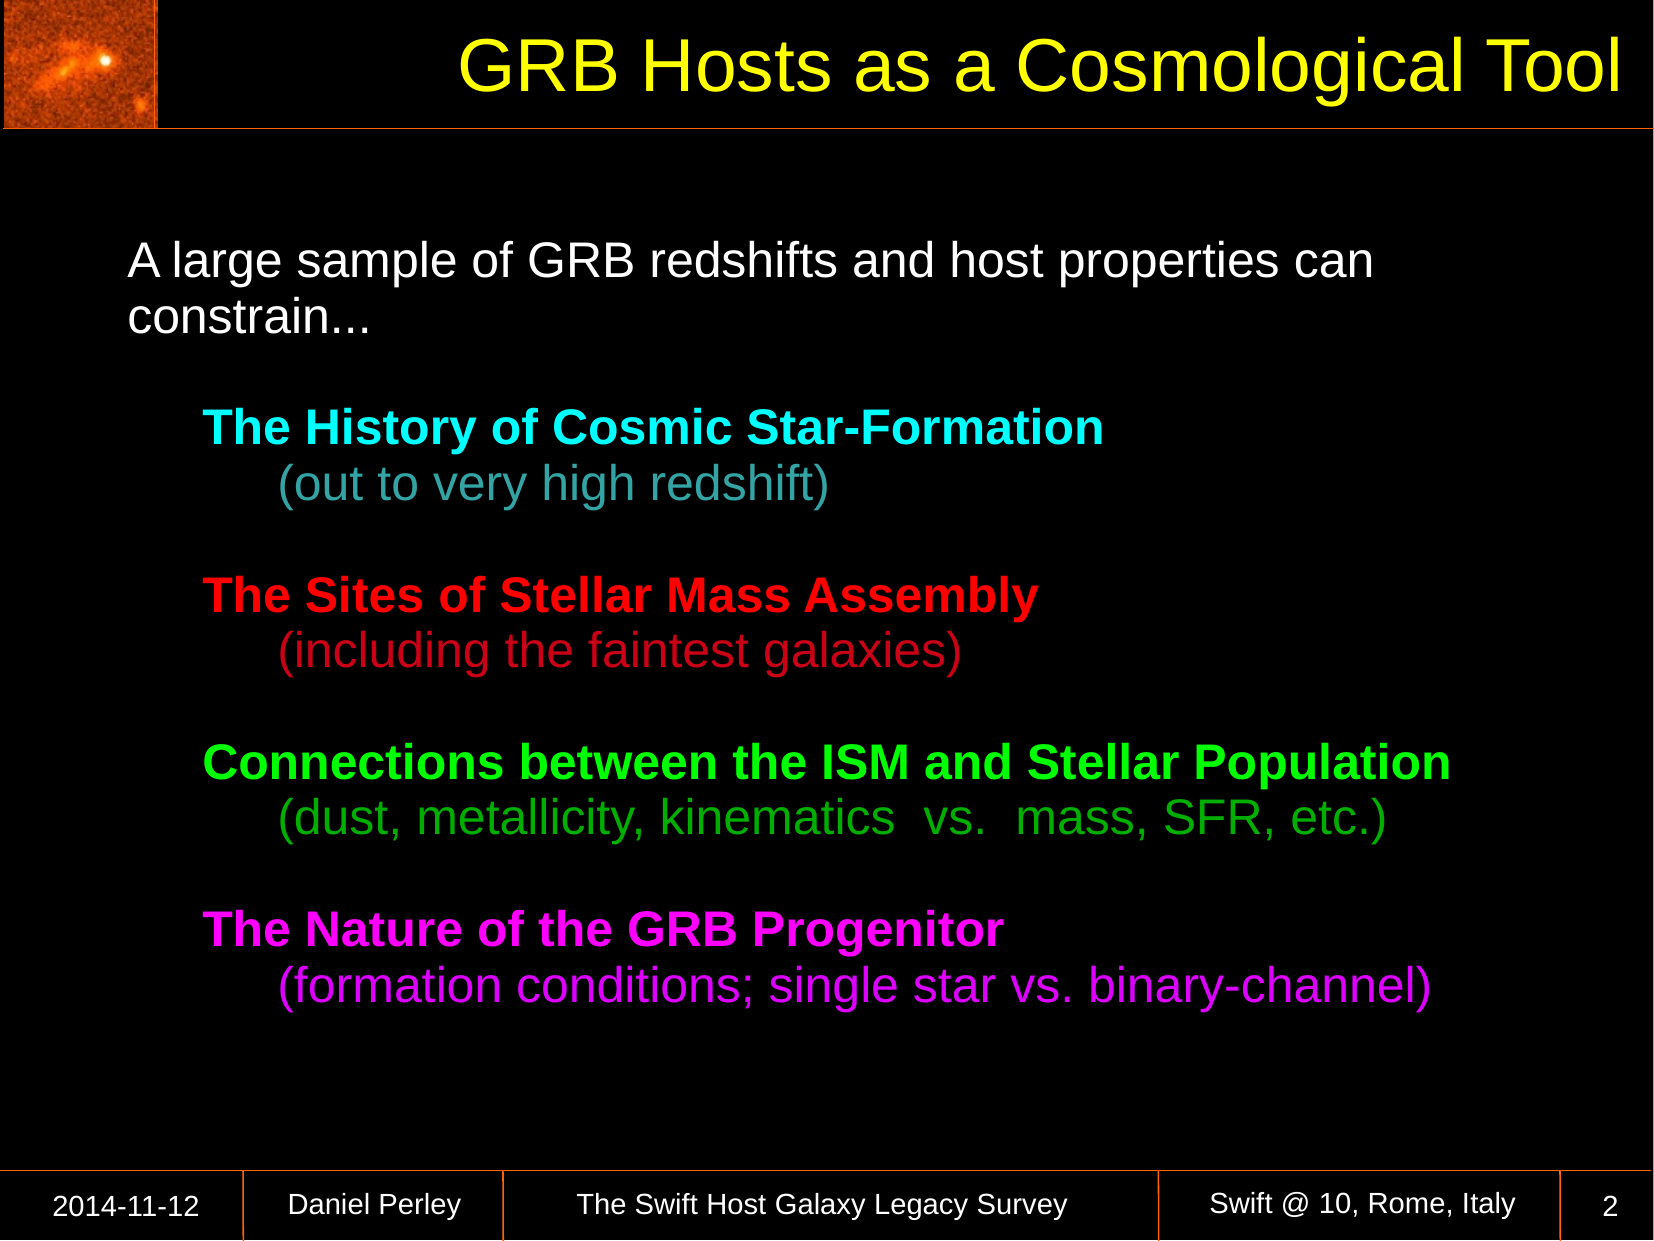

# GRB Hosts as a Cosmological Tool
A large sample of GRB redshifts and host properties can constrain...
	The History of Cosmic Star-Formation
		(out to very high redshift)
	The Sites of Stellar Mass Assembly
		(including the faintest galaxies)
	Connections between the ISM and Stellar Population
		(dust, metallicity, kinematics vs. mass, SFR, etc.)
	The Nature of the GRB Progenitor
		(formation conditions; single star vs. binary-channel)
2014-11-12
2